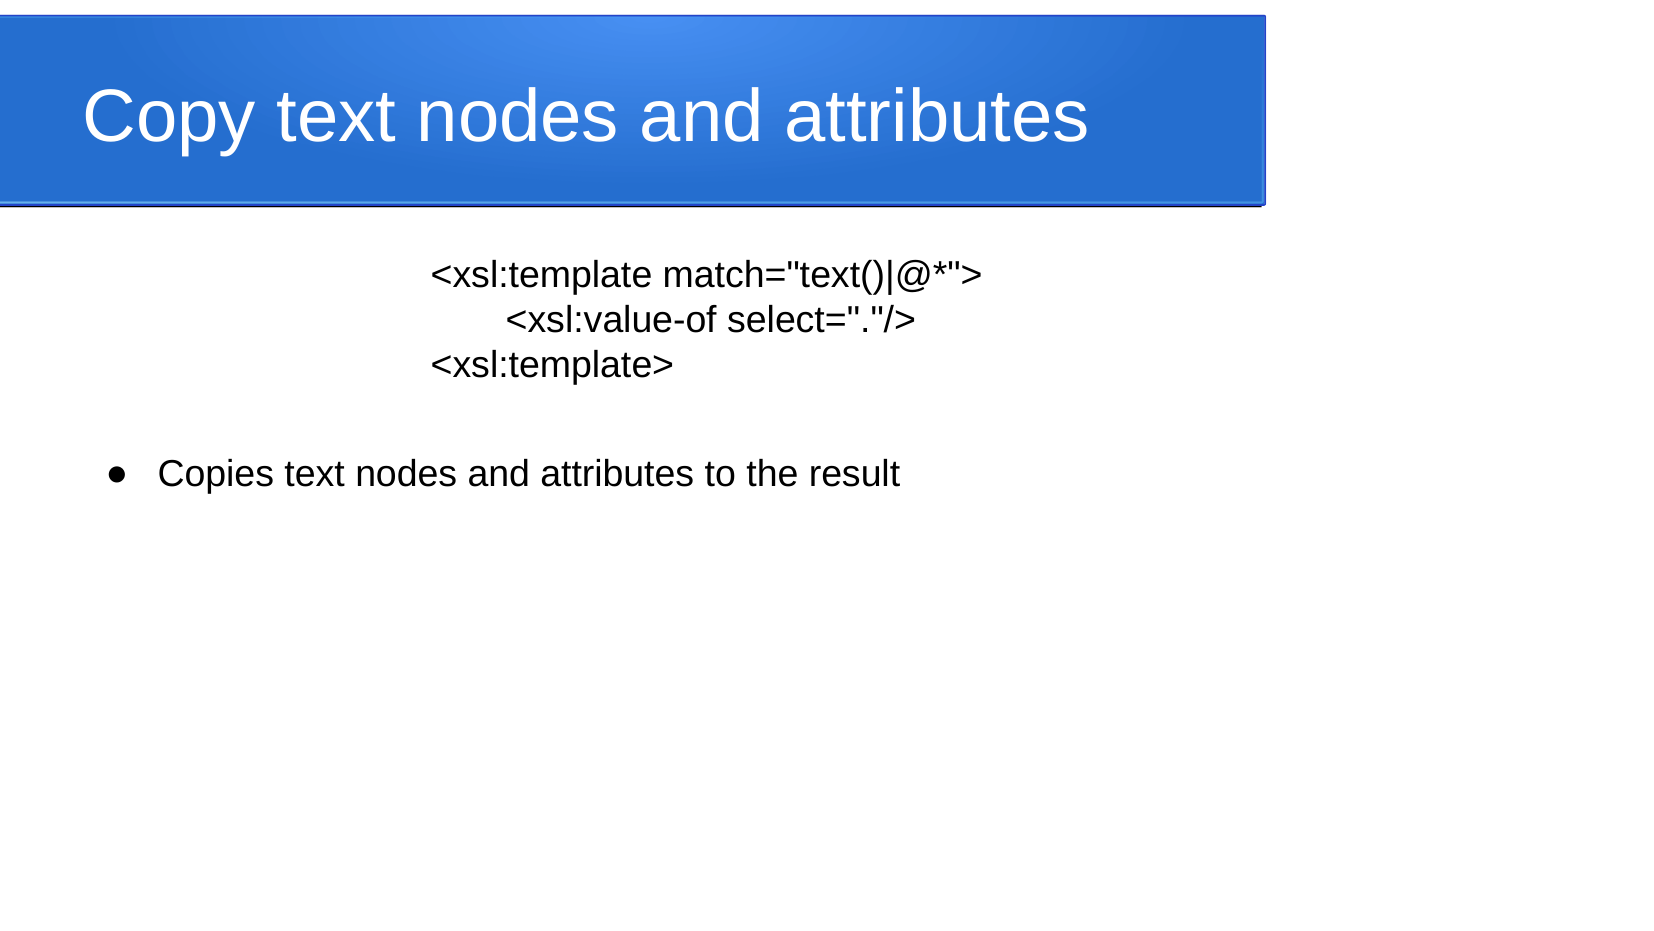

# Copy text nodes and attributes
Copies text nodes and attributes to the result
<xsl:template match="text()|@*">
<xsl:value-of select="."/>
<xsl:template>